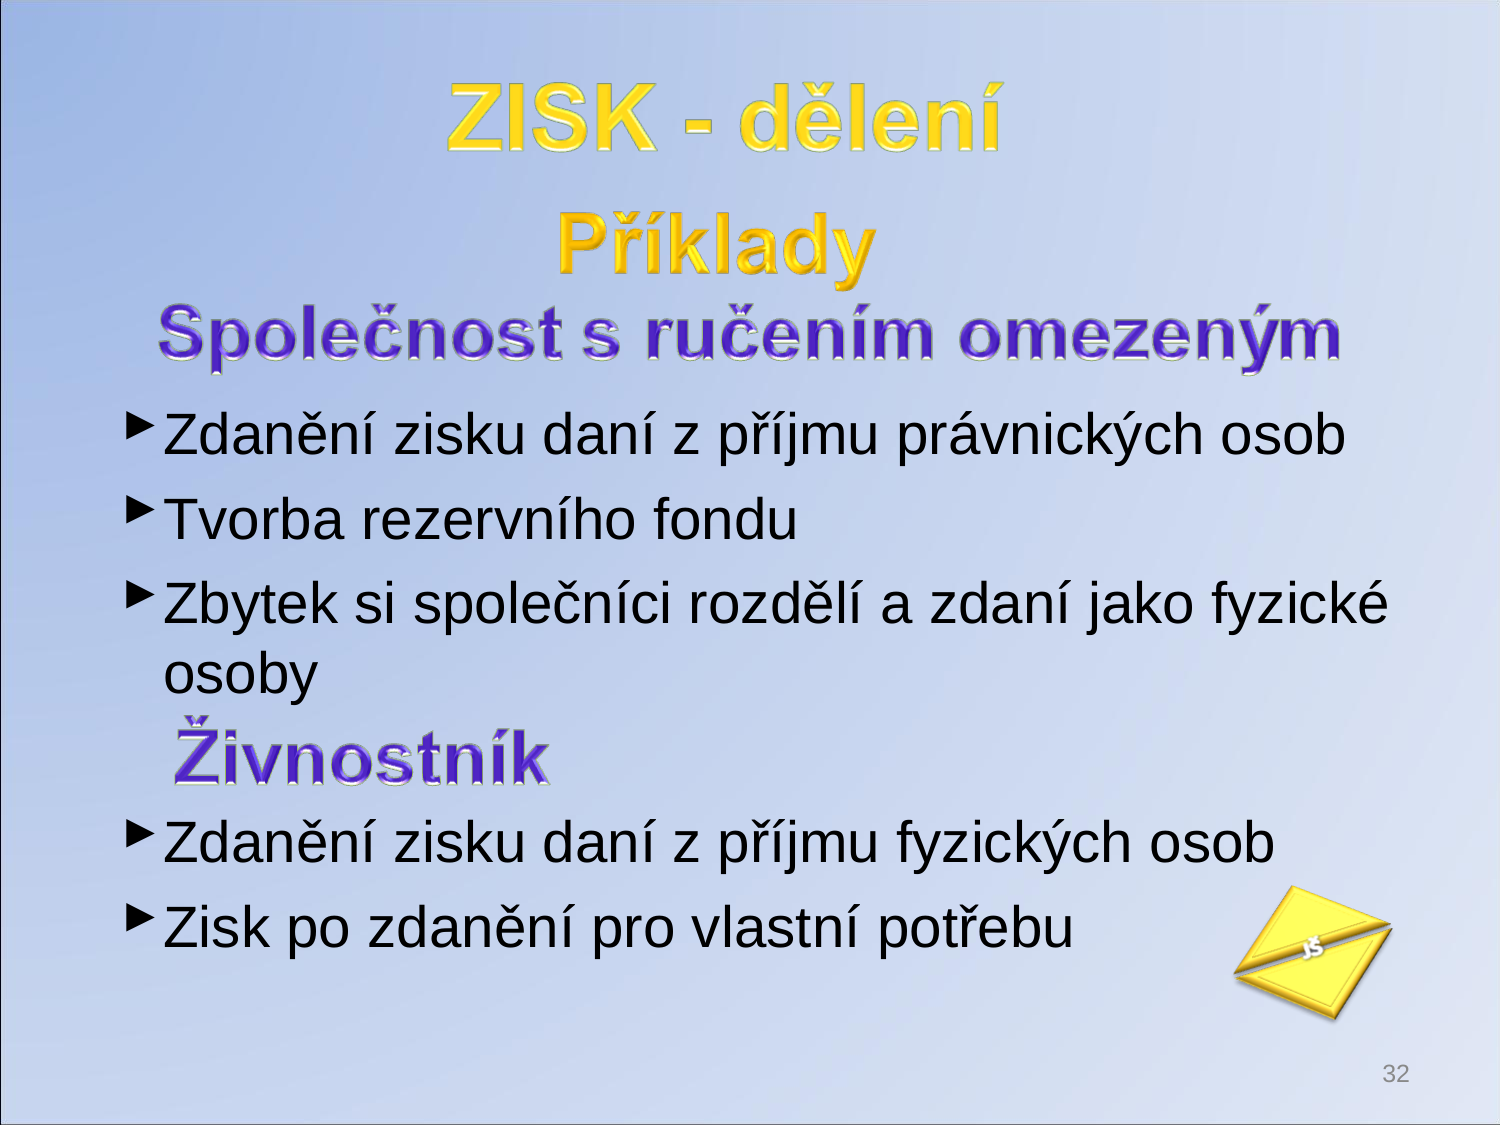

# Zdanění zisku daní z příjmu právnických osob
Tvorba rezervního fondu
Zbytek si společníci rozdělí a zdaní jako fyzické osoby
Zdanění zisku daní z příjmu fyzických osob
Zisk po zdanění pro vlastní potřebu